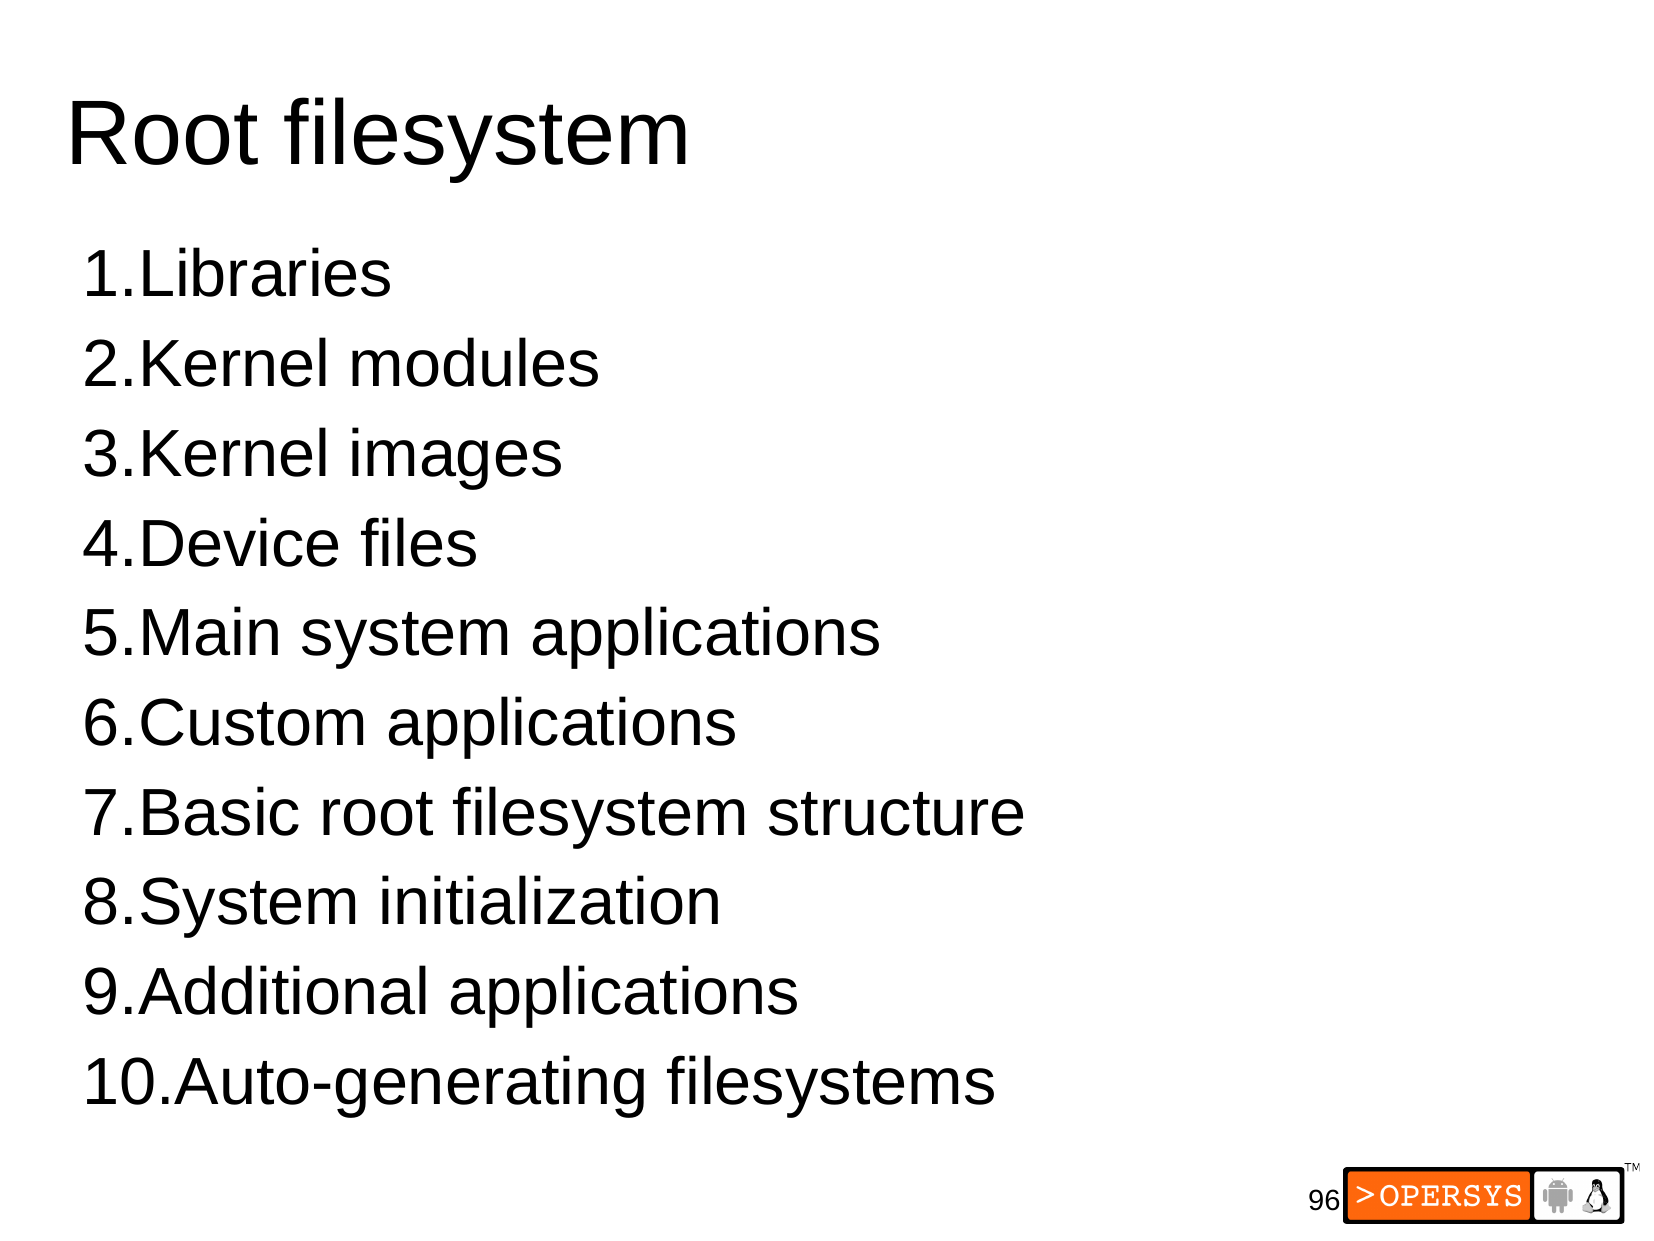

# Root filesystem
Libraries
Kernel modules
Kernel images
Device files
Main system applications
Custom applications
Basic root filesystem structure
System initialization
Additional applications
Auto-generating filesystems